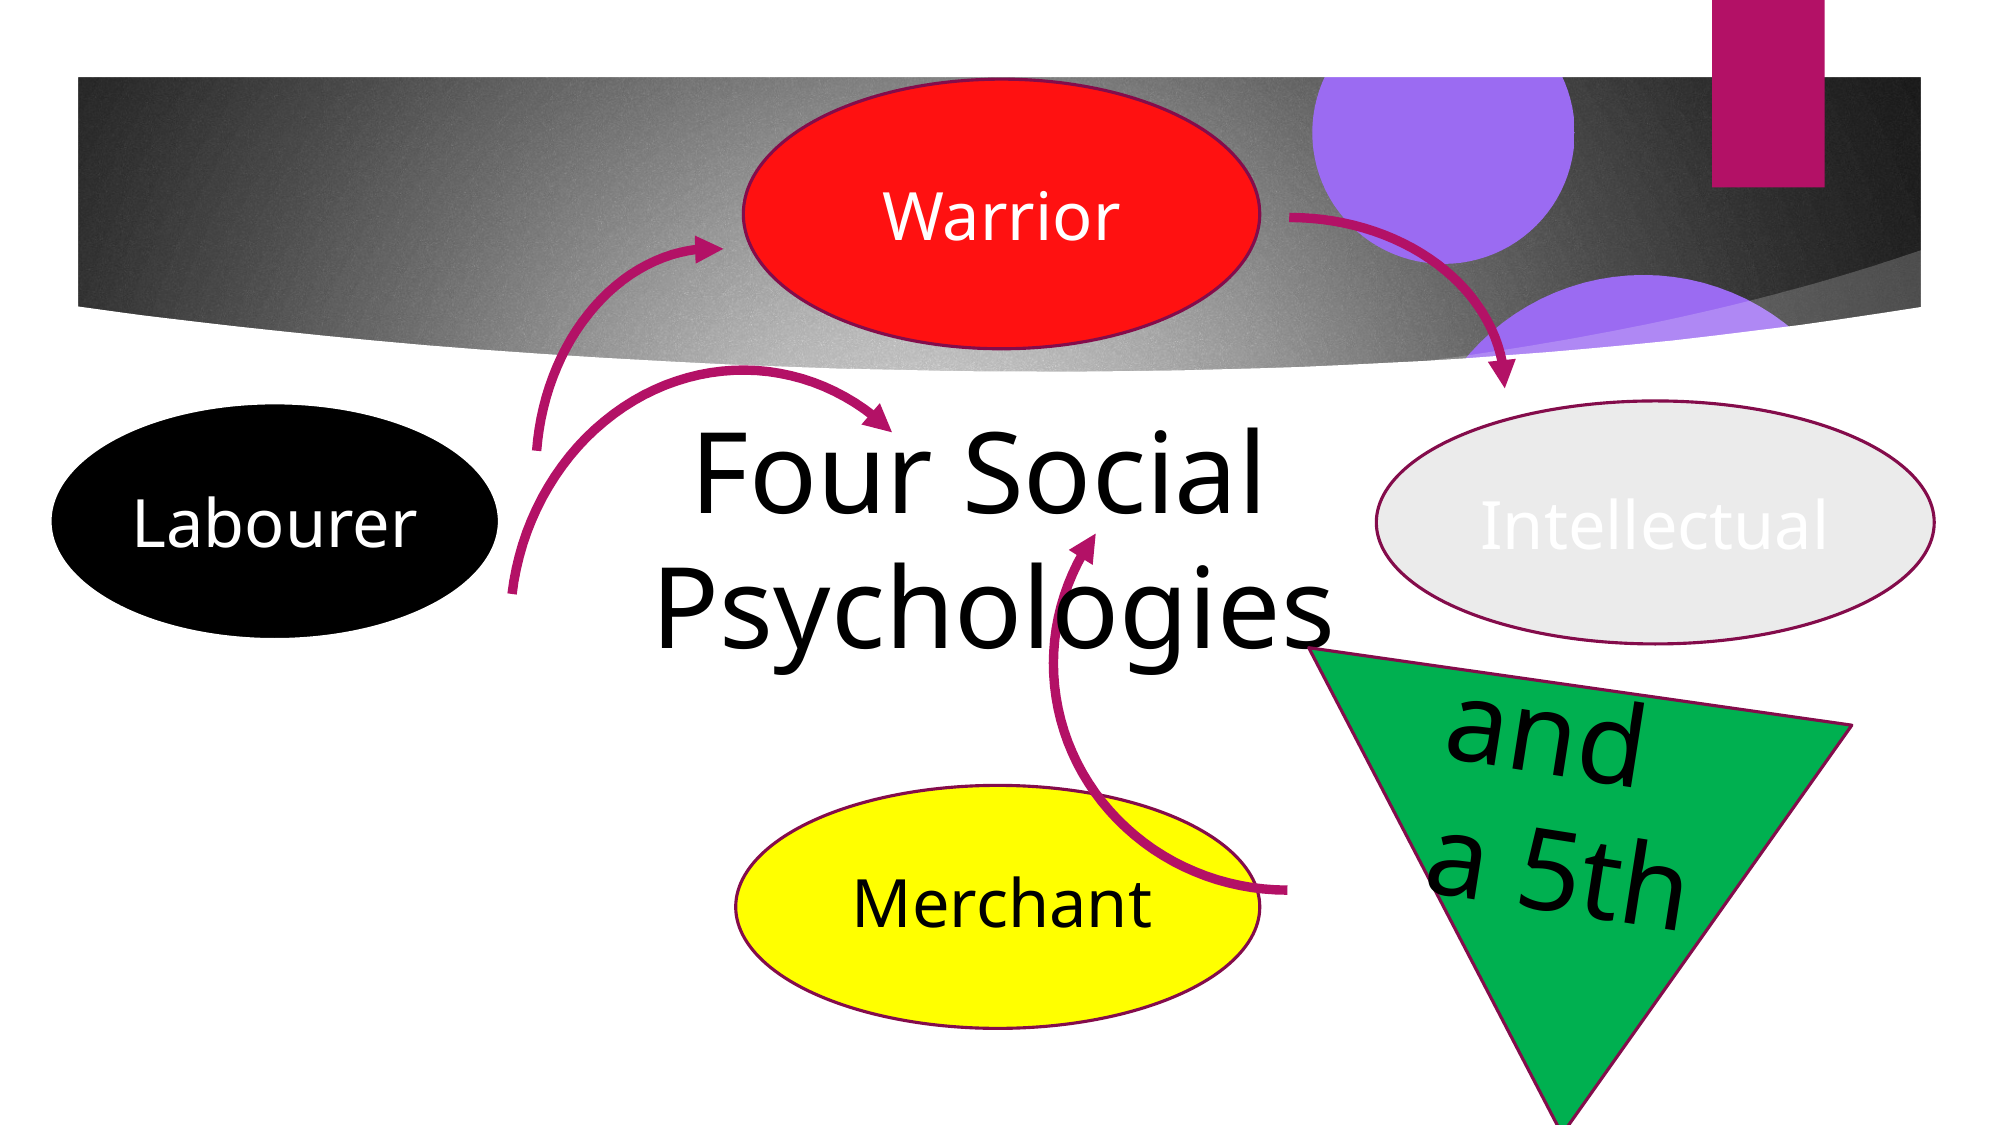

Warrior
Four Social
Psychologies
Labourer
Intellectual
and a 5th
Merchant